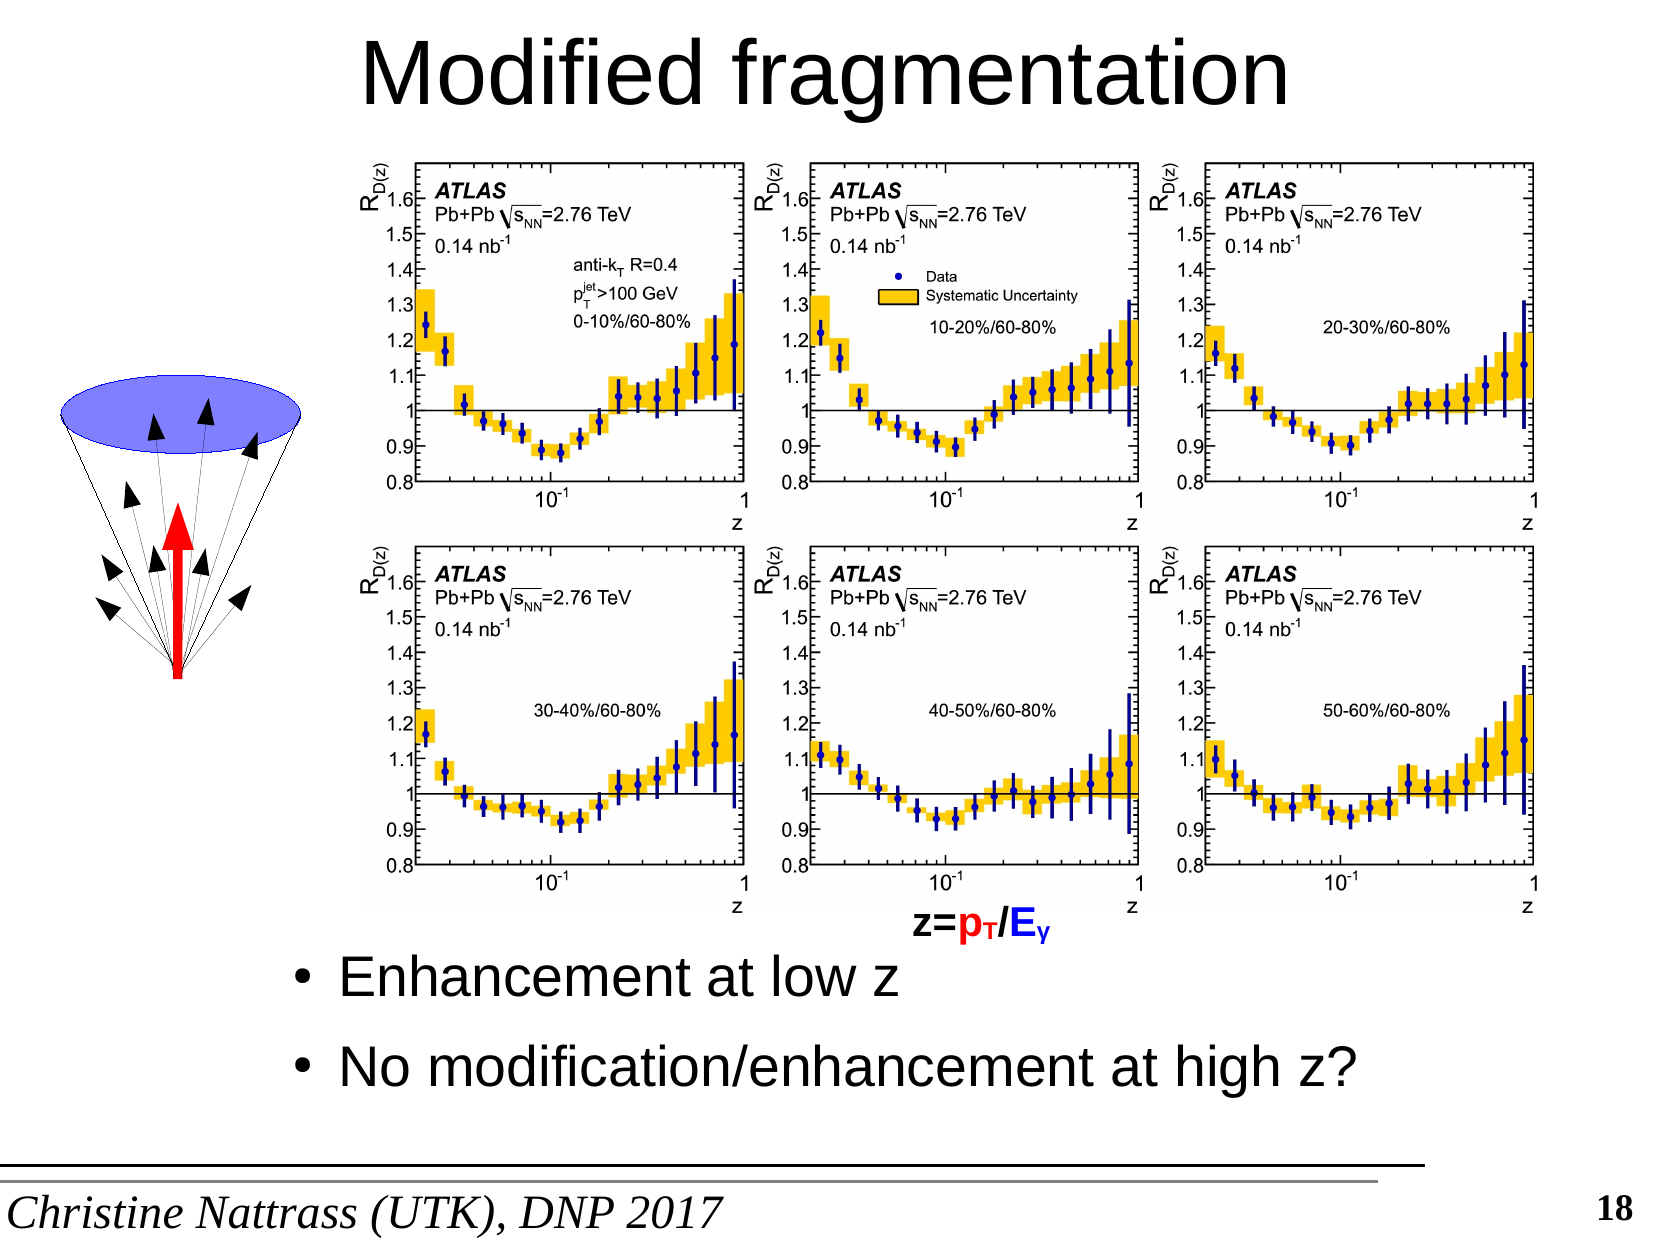

# Modified fragmentation
z=pT/Eγ
Enhancement at low z
No modification/enhancement at high z?